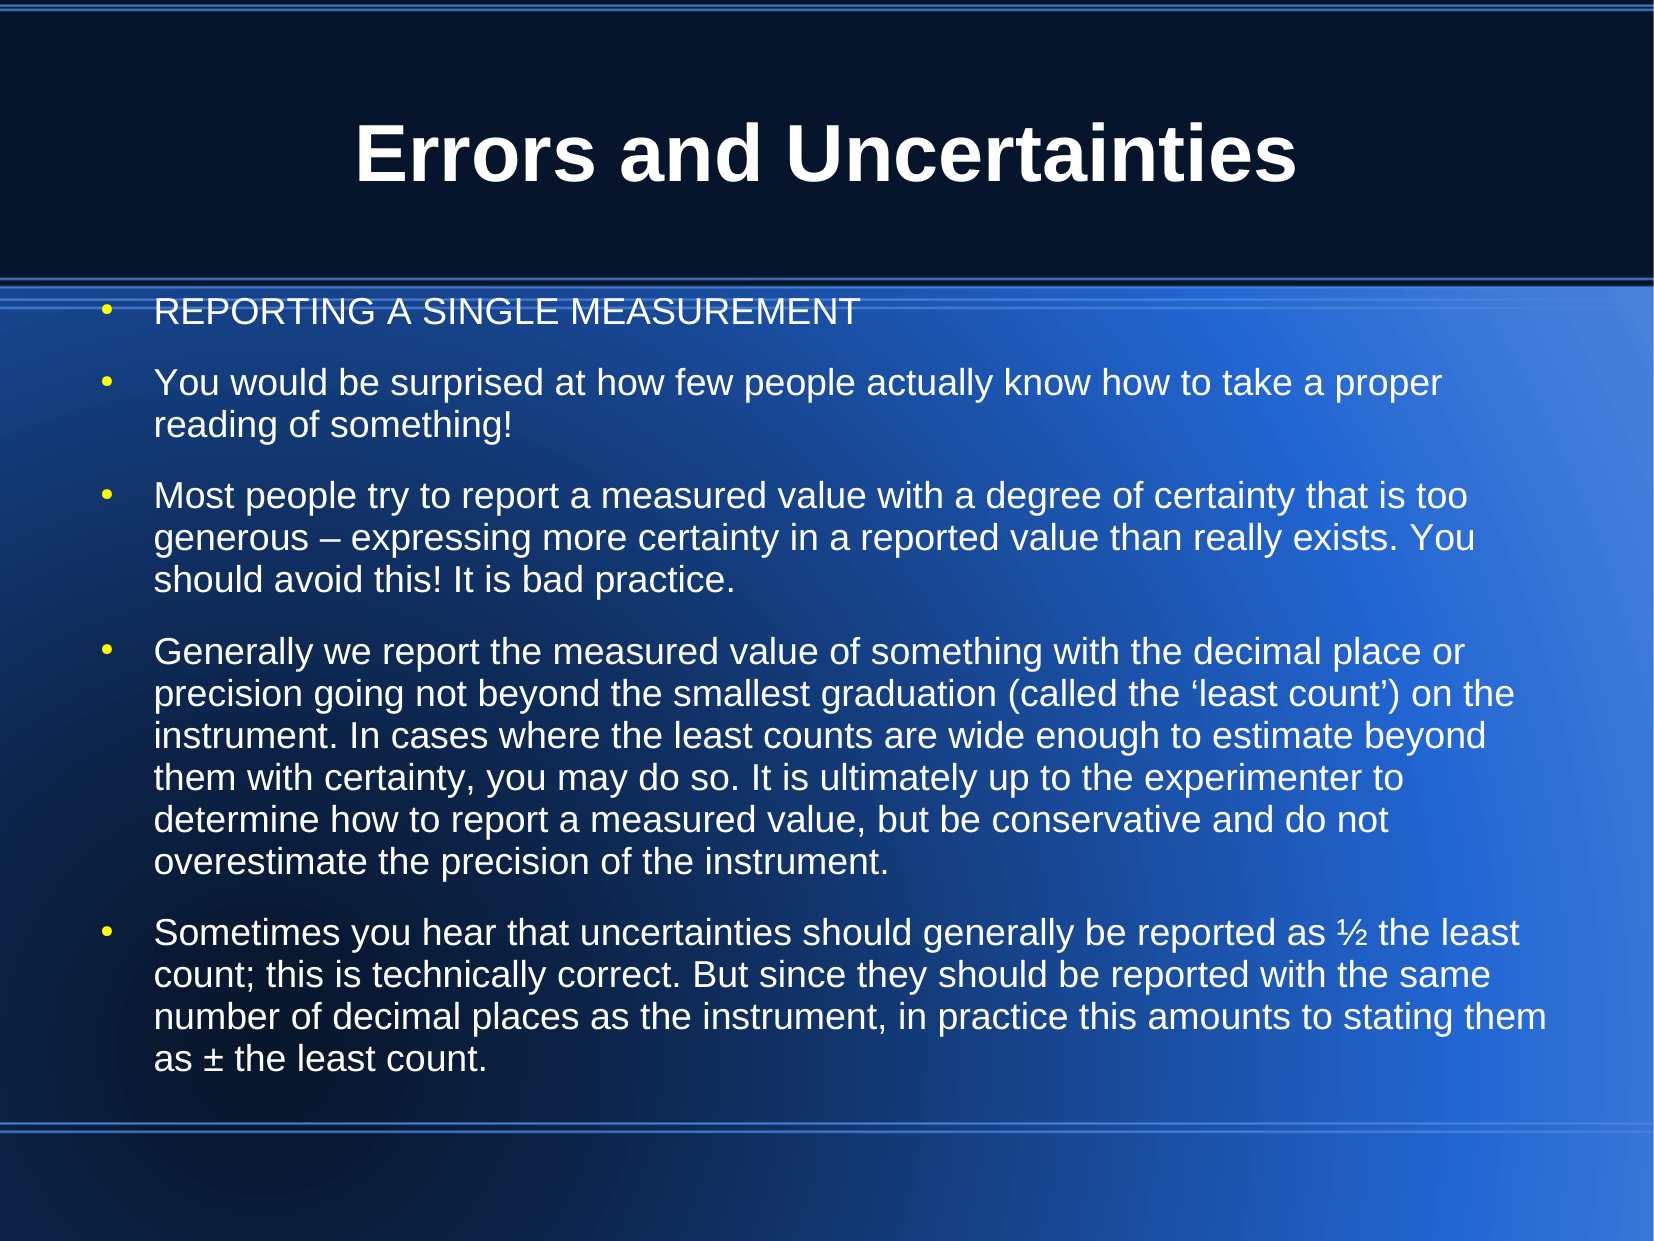

# Errors and Uncertainties
REPORTING A SINGLE MEASUREMENT
You would be surprised at how few people actually know how to take a proper reading of something!
Most people try to report a measured value with a degree of certainty that is too generous – expressing more certainty in a reported value than really exists. You should avoid this! It is bad practice.
Generally we report the measured value of something with the decimal place or precision going not beyond the smallest graduation (called the ‘least count’) on the instrument. In cases where the least counts are wide enough to estimate beyond them with certainty, you may do so. It is ultimately up to the experimenter to determine how to report a measured value, but be conservative and do not overestimate the precision of the instrument.
Sometimes you hear that uncertainties should generally be reported as ½ the least count; this is technically correct. But since they should be reported with the same number of decimal places as the instrument, in practice this amounts to stating them as ± the least count.